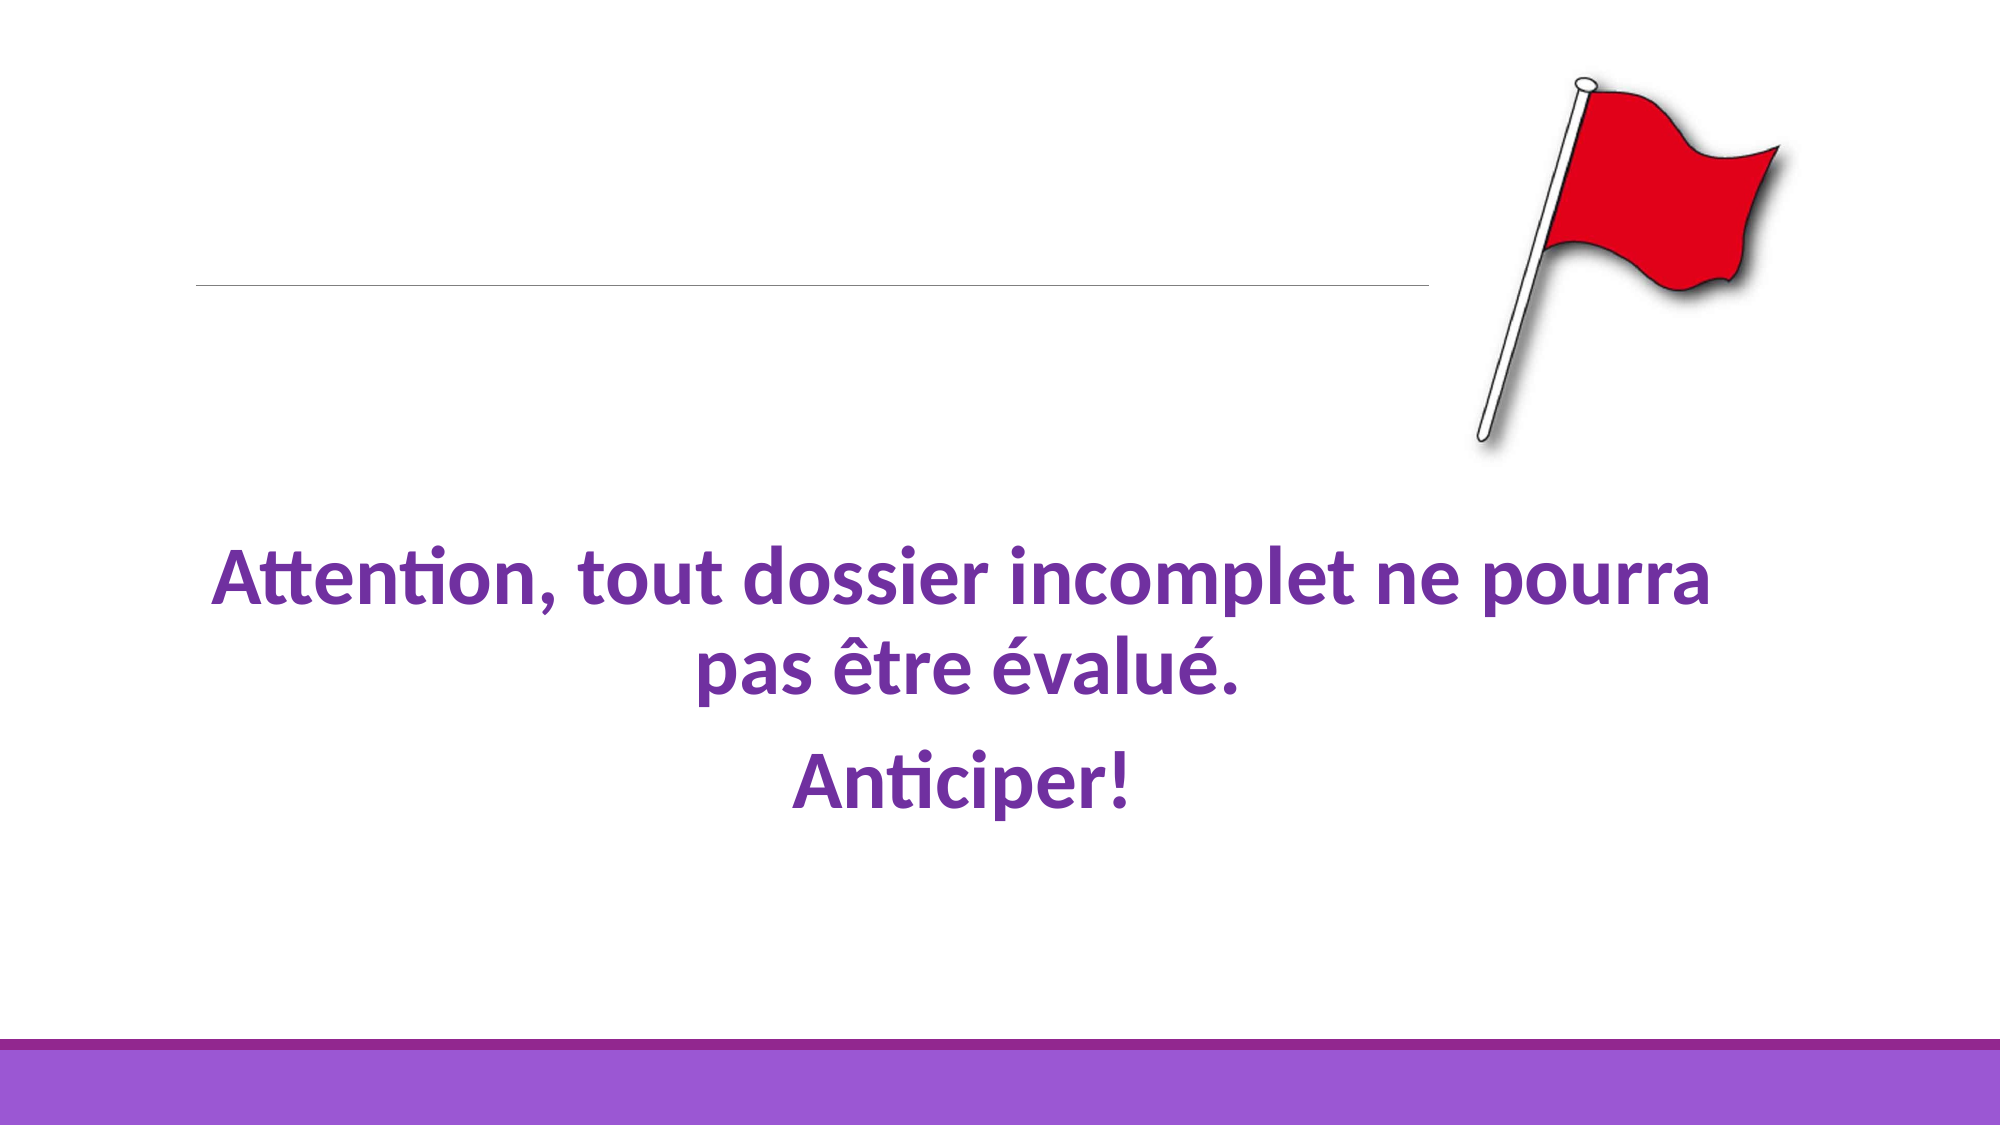

#
Attention, tout dossier incomplet ne pourra pas être évalué.
Anticiper!